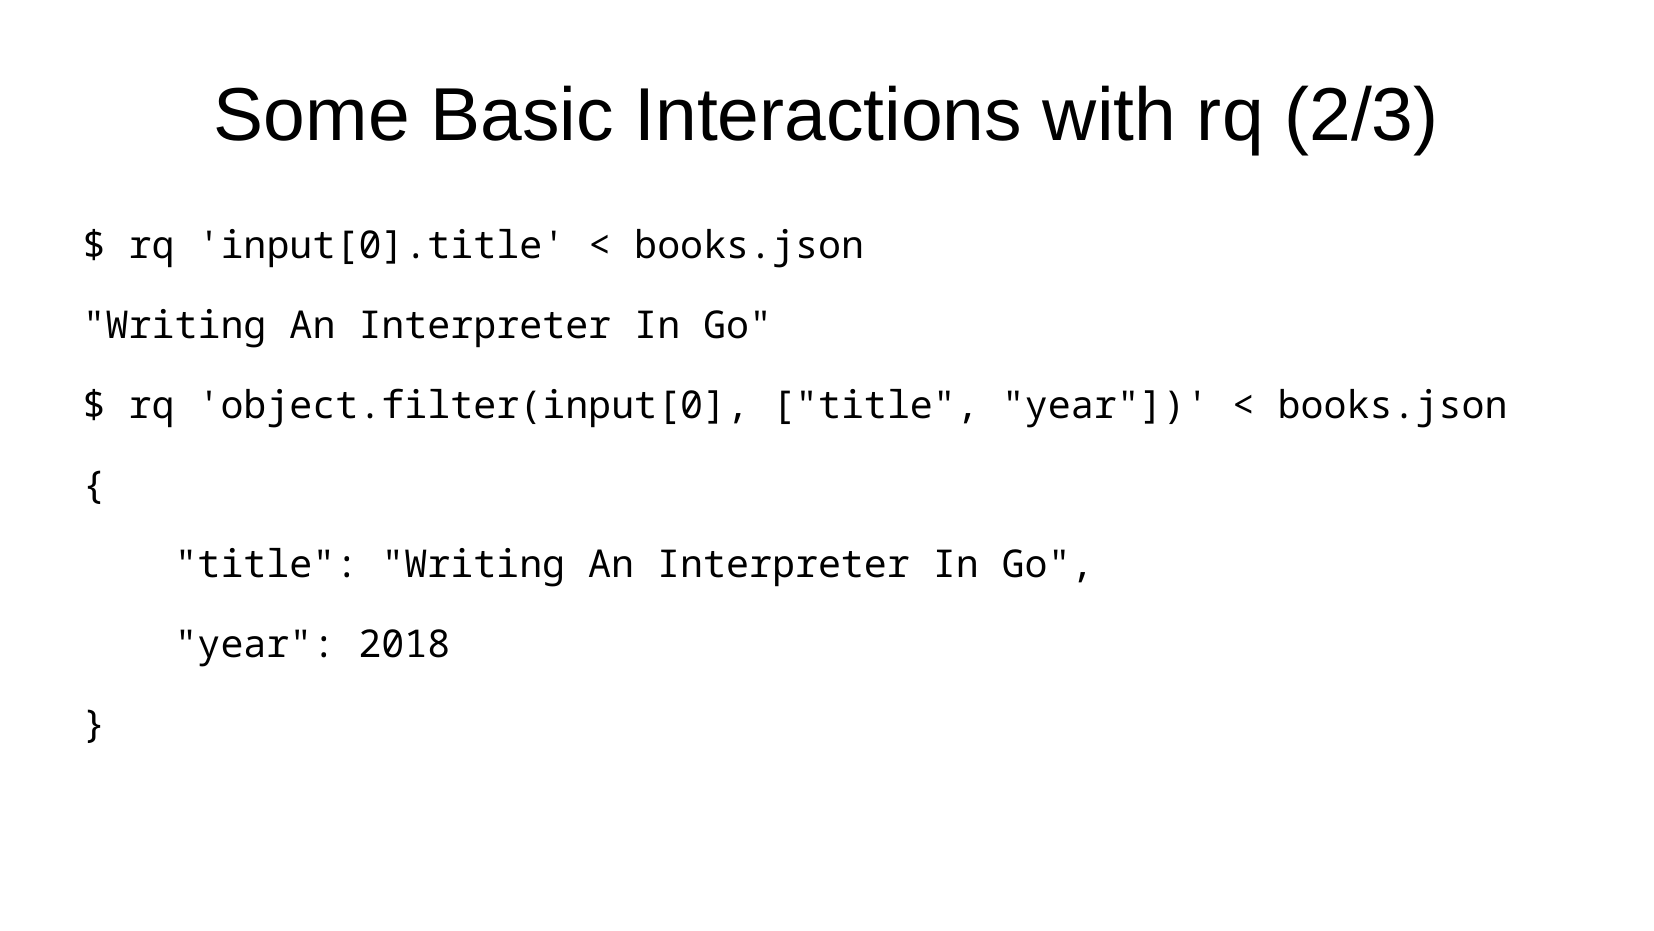

# Some Basic Interactions with rq (2/3)
$ rq 'input[0].title' < books.json
"Writing An Interpreter In Go"
$ rq 'object.filter(input[0], ["title", "year"])' < books.json
{
 "title": "Writing An Interpreter In Go",
 "year": 2018
}